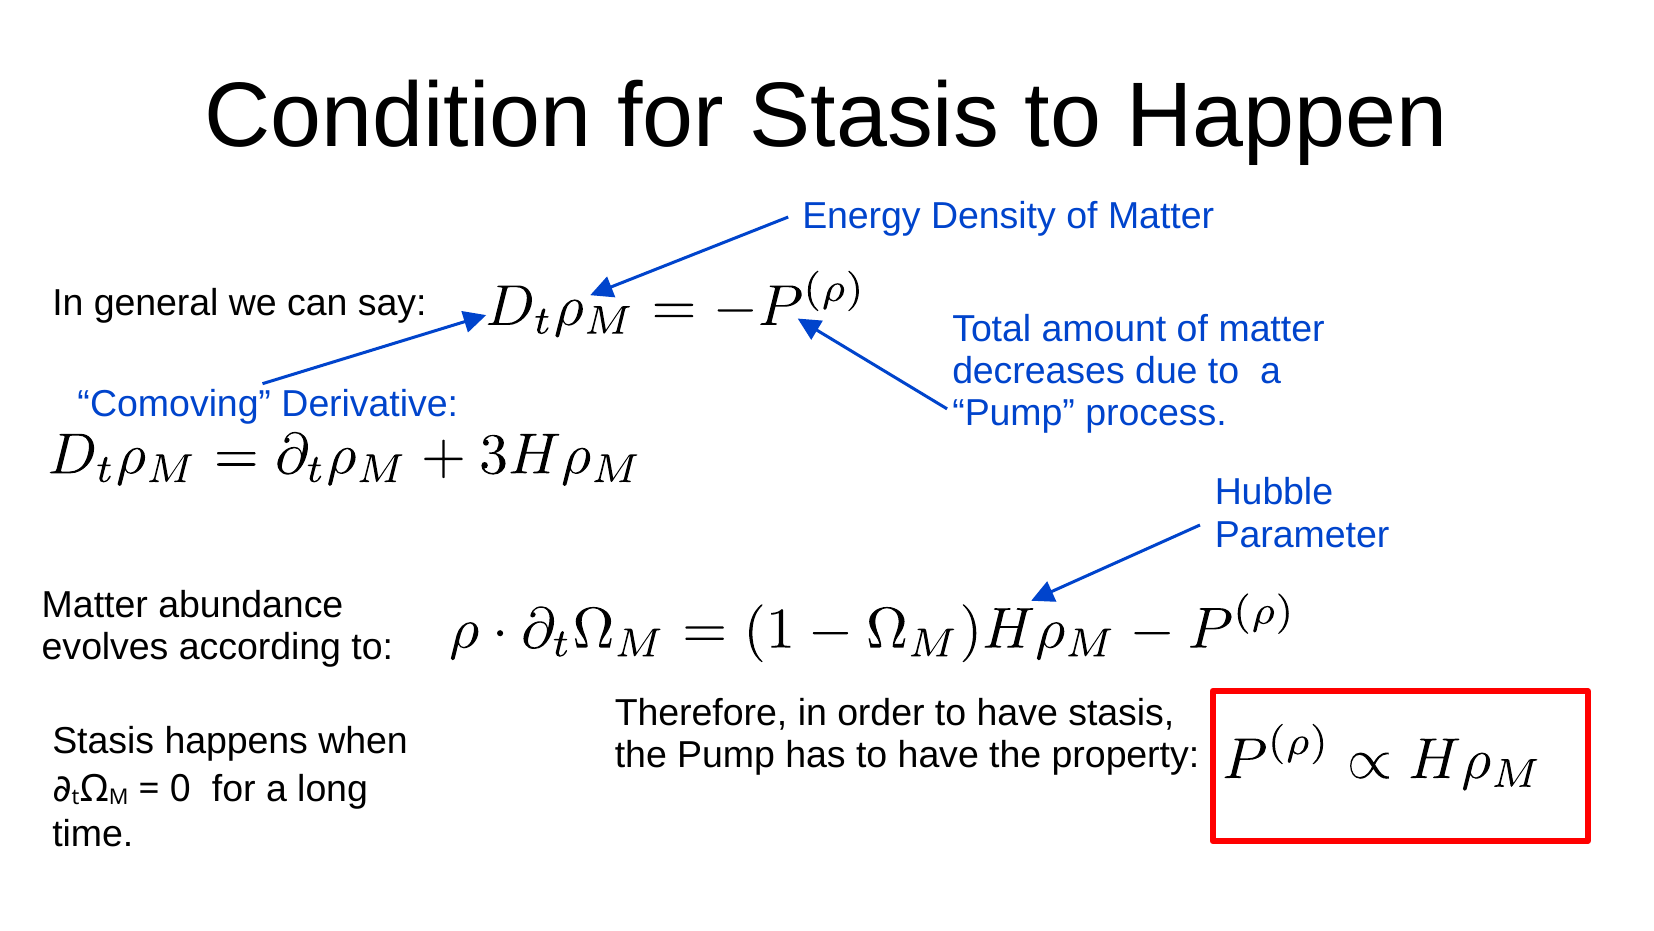

# Condition for Stasis to Happen
Energy Density of Matter
In general we can say:
Total amount of matter decreases due to a “Pump” process.
“Comoving” Derivative:
Hubble Parameter
Matter abundance evolves according to:
Therefore, in order to have stasis, the Pump has to have the property:
Stasis happens when ∂tΩM = 0 for a long time.